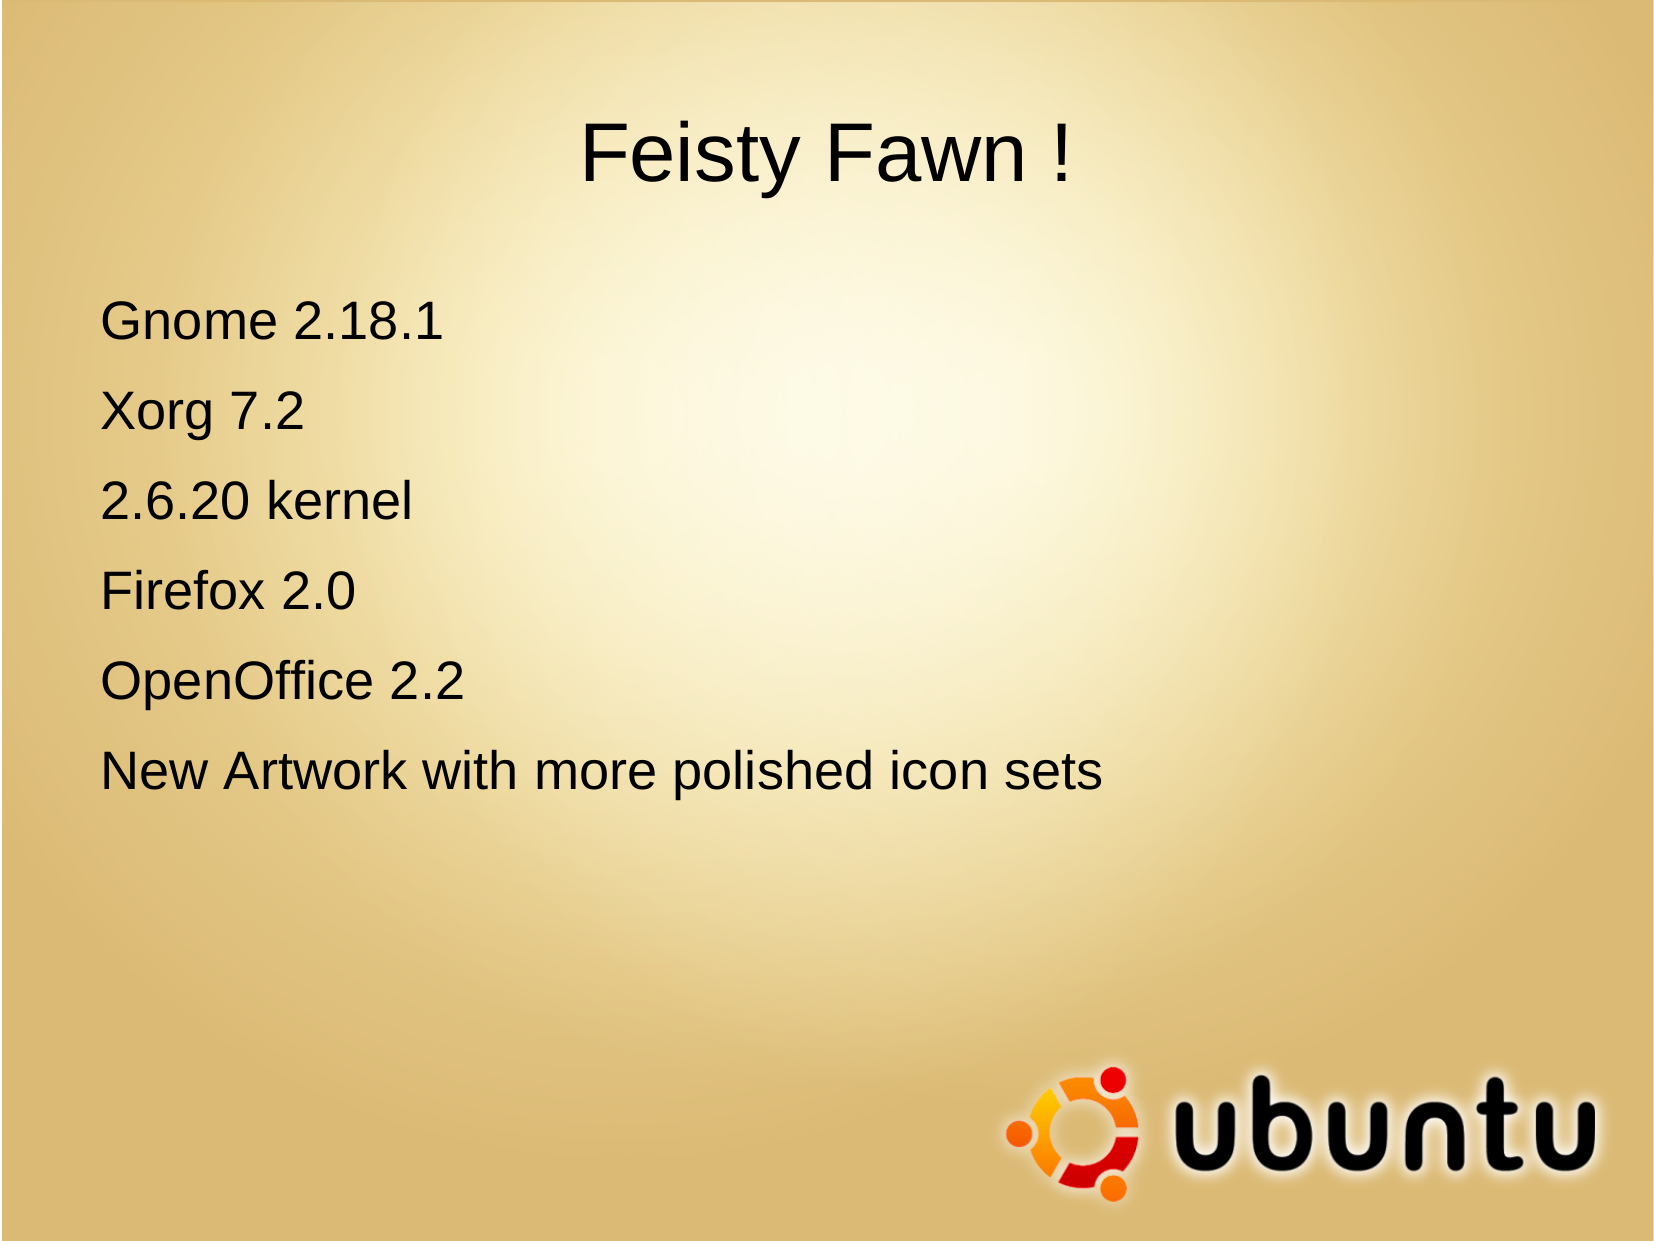

# Feisty Fawn !
Gnome 2.18.1
Xorg 7.2
2.6.20 kernel
Firefox 2.0
OpenOffice 2.2
New Artwork with more polished icon sets